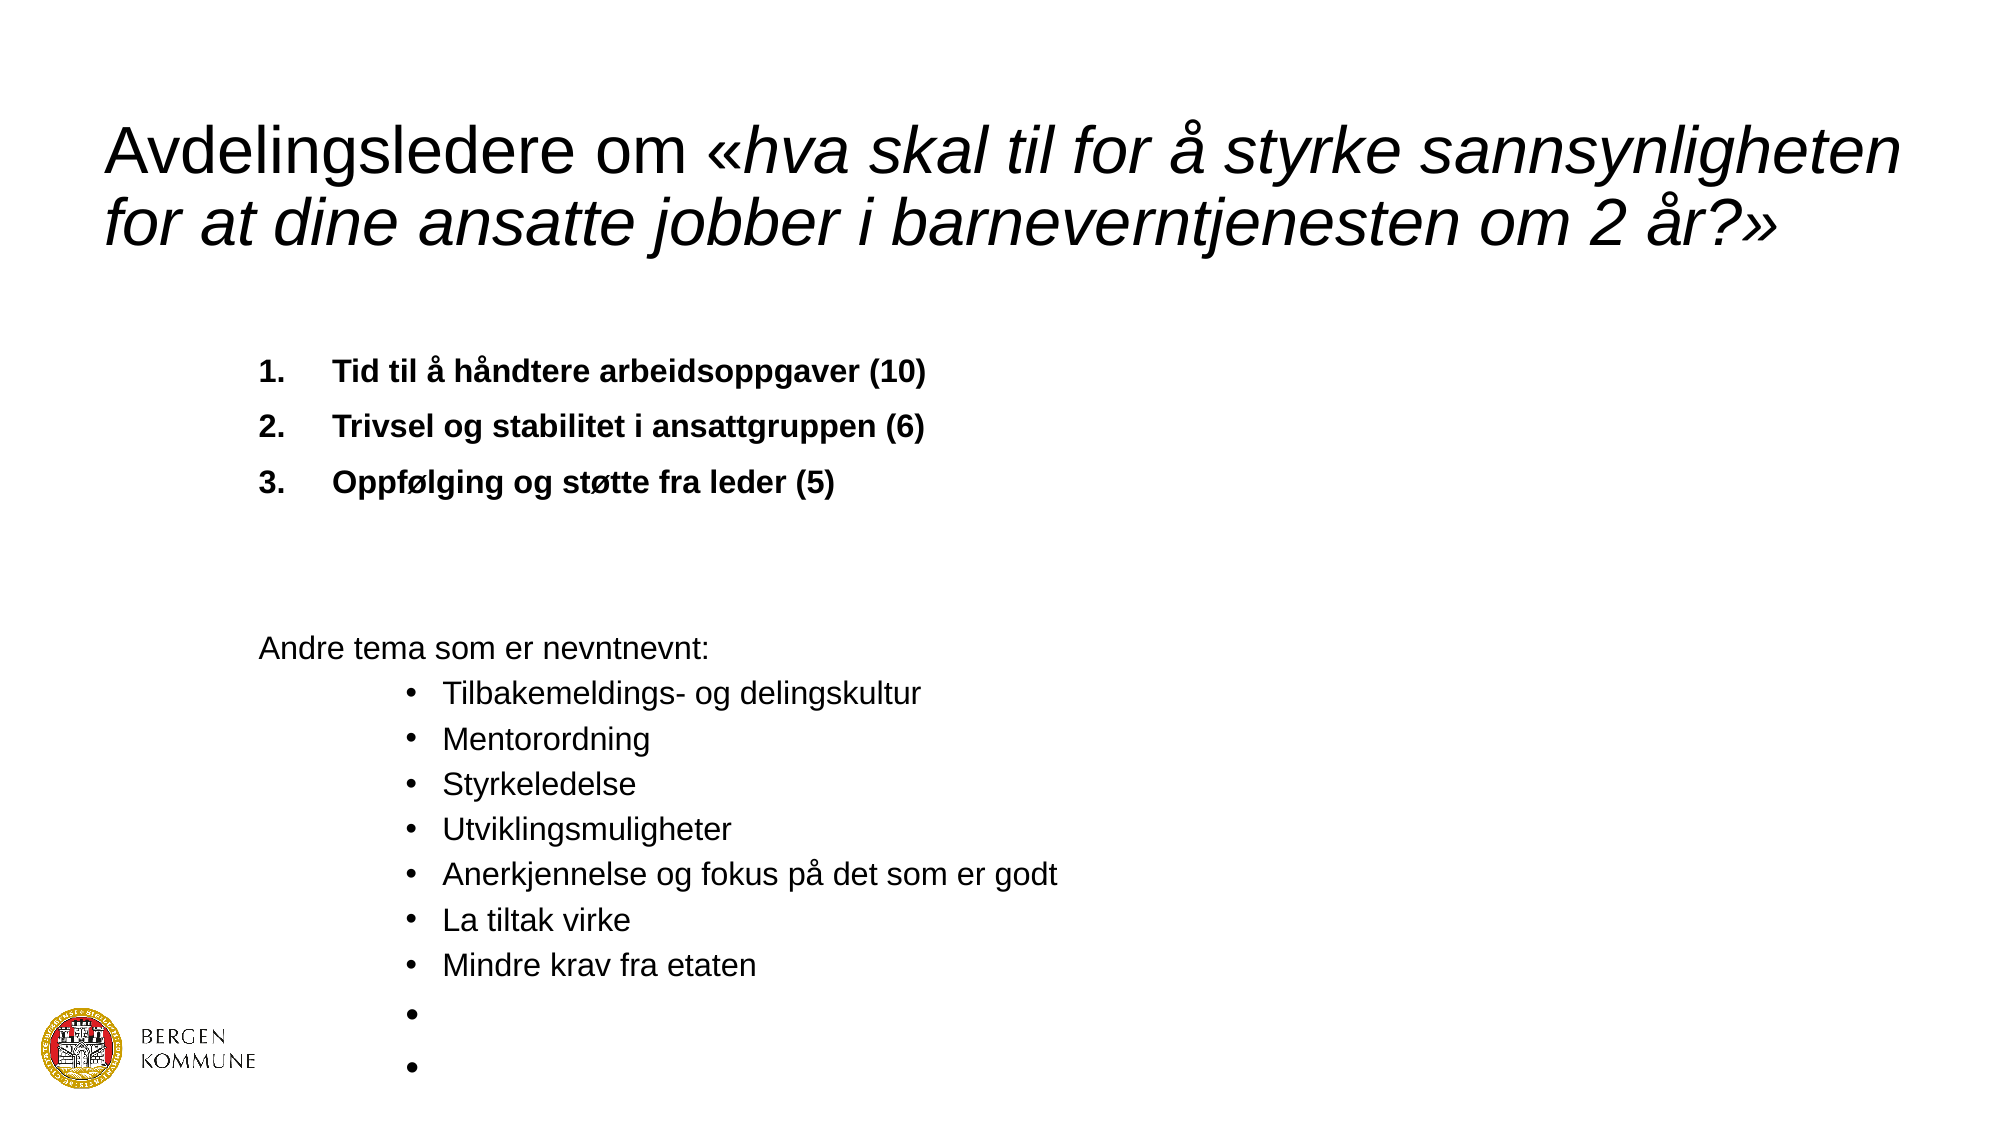

# Avdelingsledere om «hva skal til for å styrke sannsynligheten for at dine ansatte jobber i barneverntjenesten om 2 år?»
Tid til å håndtere arbeidsoppgaver (10)
Trivsel og stabilitet i ansattgruppen (6)
Oppfølging og støtte fra leder (5)
Andre tema som er nevntnevnt:
Tilbakemeldings- og delingskultur
Mentorordning
Styrkeledelse
Utviklingsmuligheter
Anerkjennelse og fokus på det som er godt
La tiltak virke
Mindre krav fra etaten